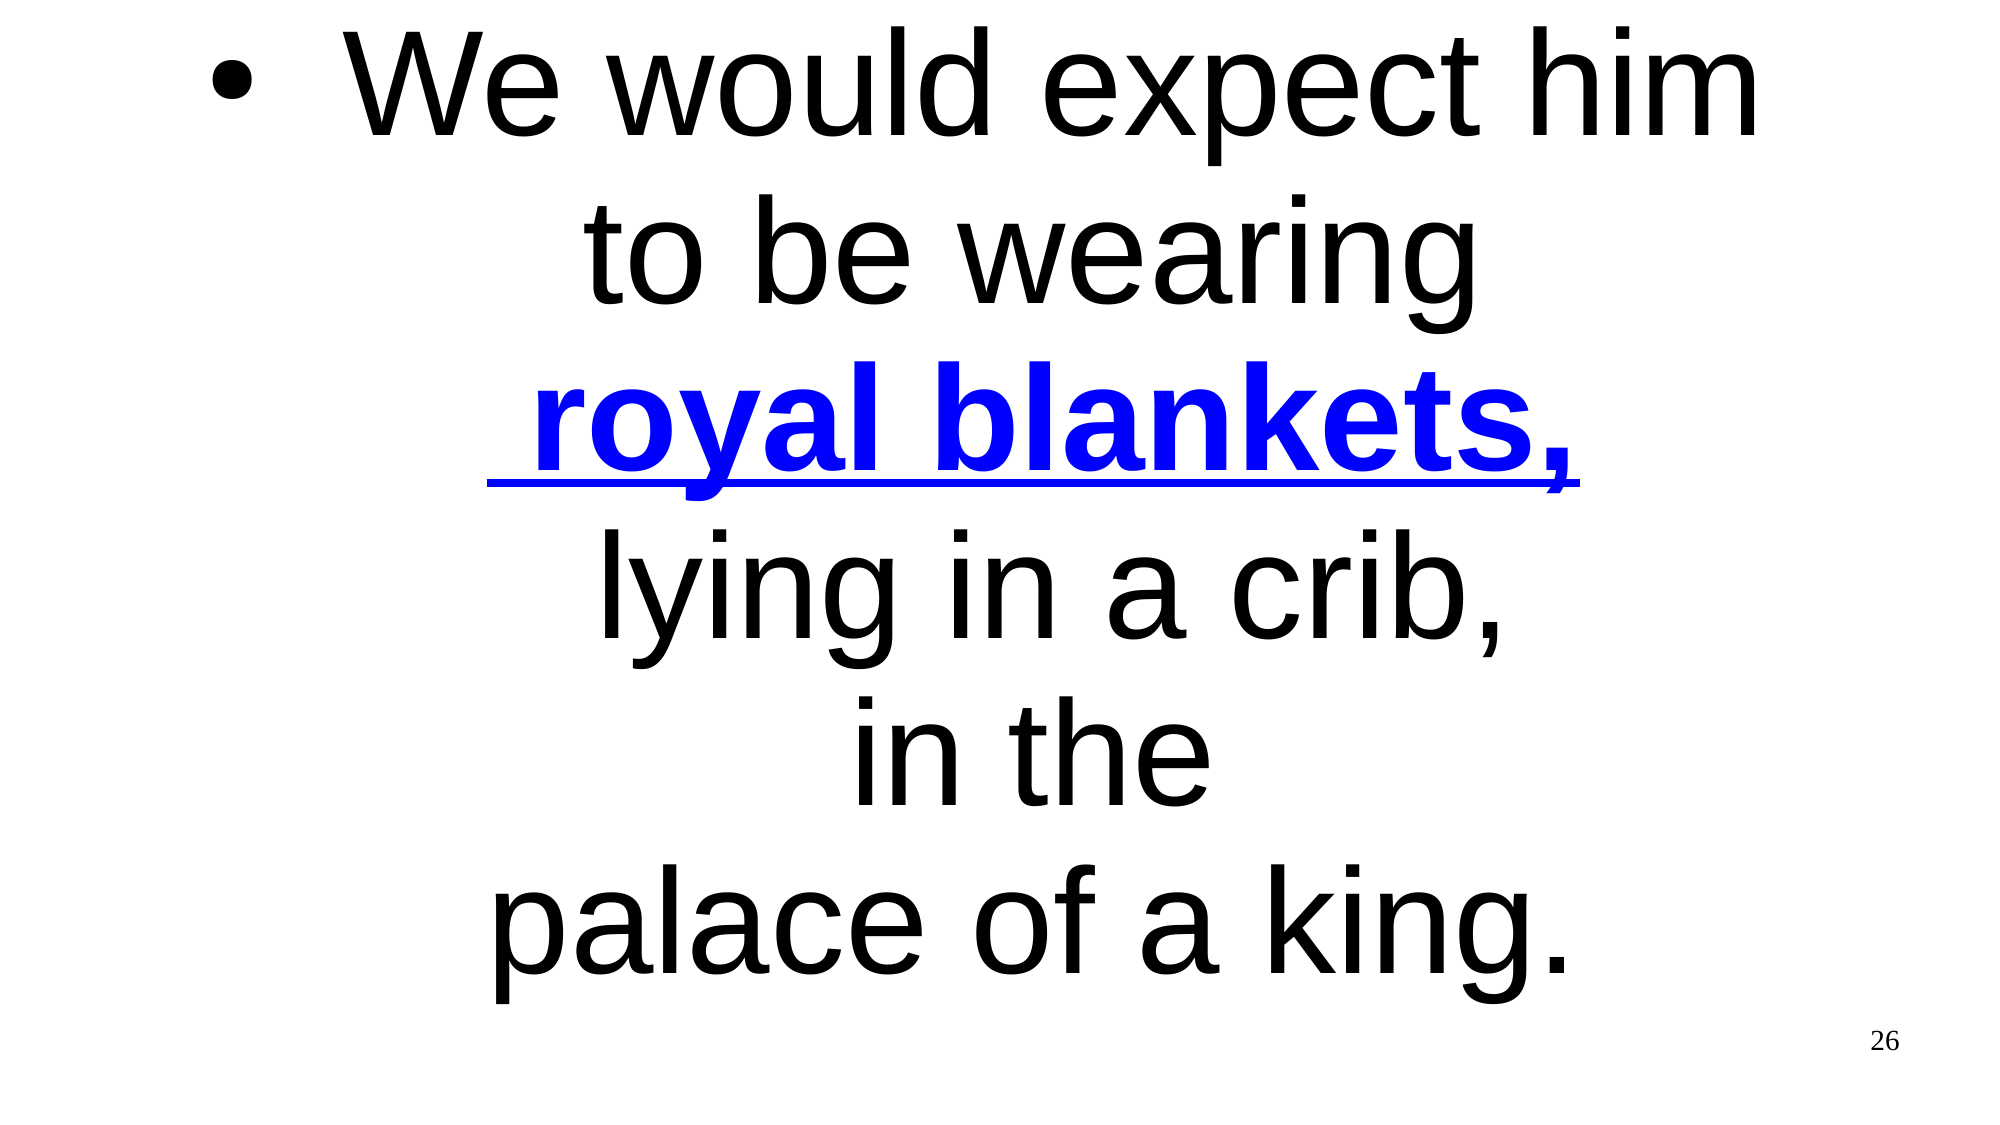

# We would expect him to be wearing royal blankets, lying in a crib, in the palace of a king.
26